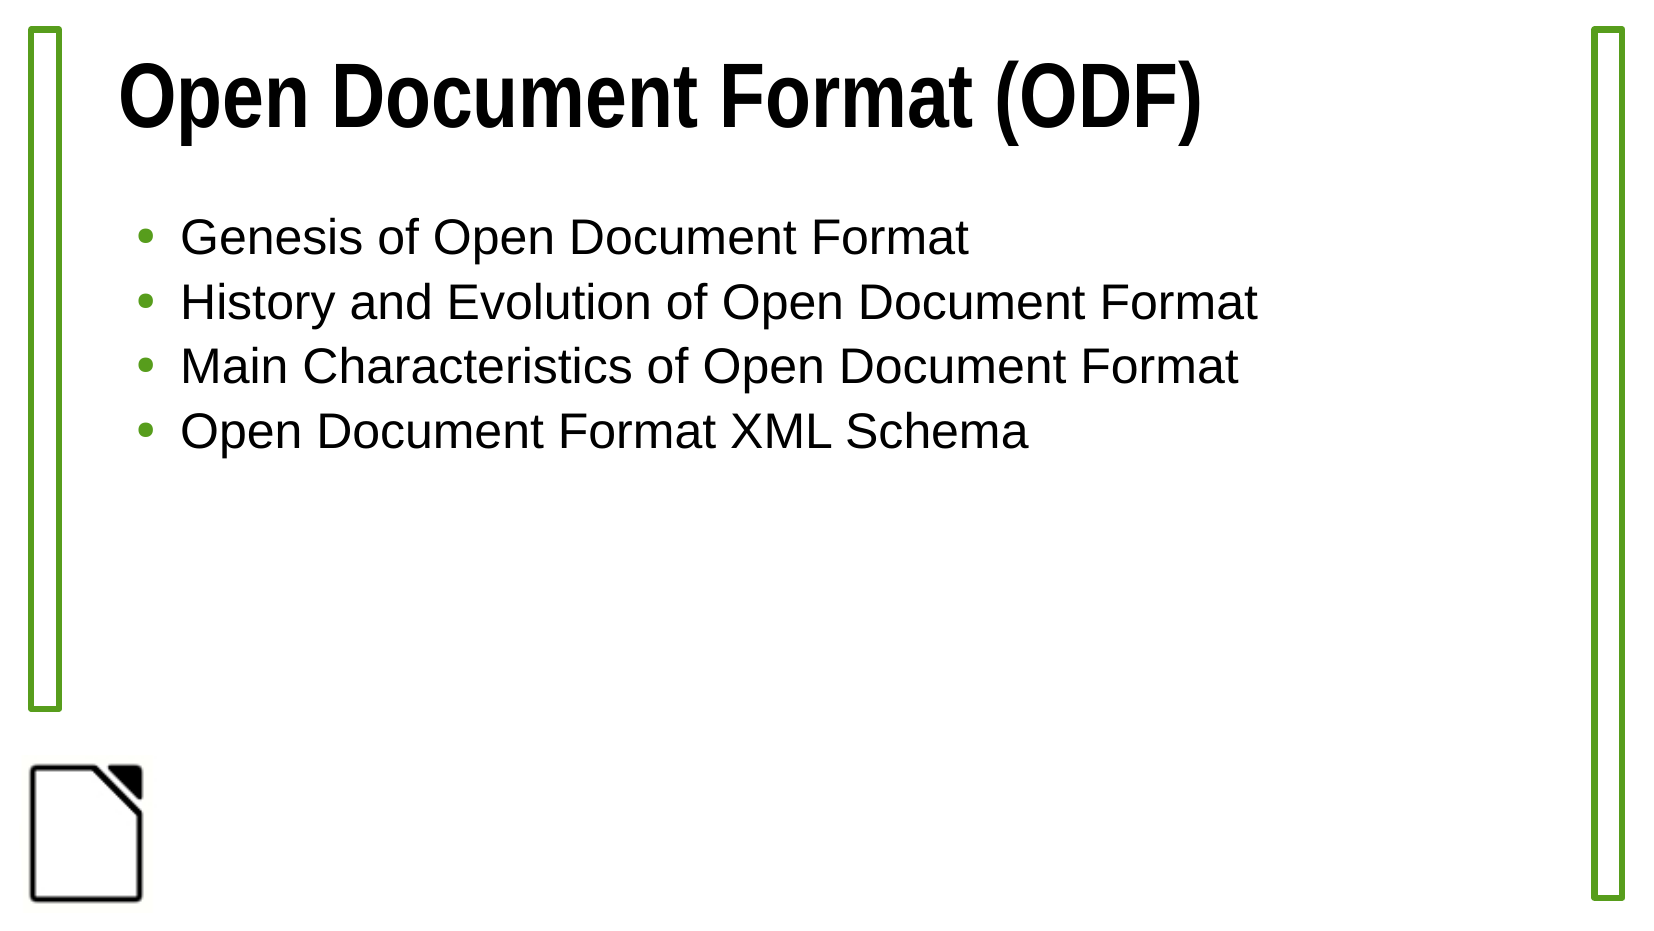

# Open Document Format (ODF)
Genesis of Open Document Format
History and Evolution of Open Document Format
Main Characteristics of Open Document Format
Open Document Format XML Schema